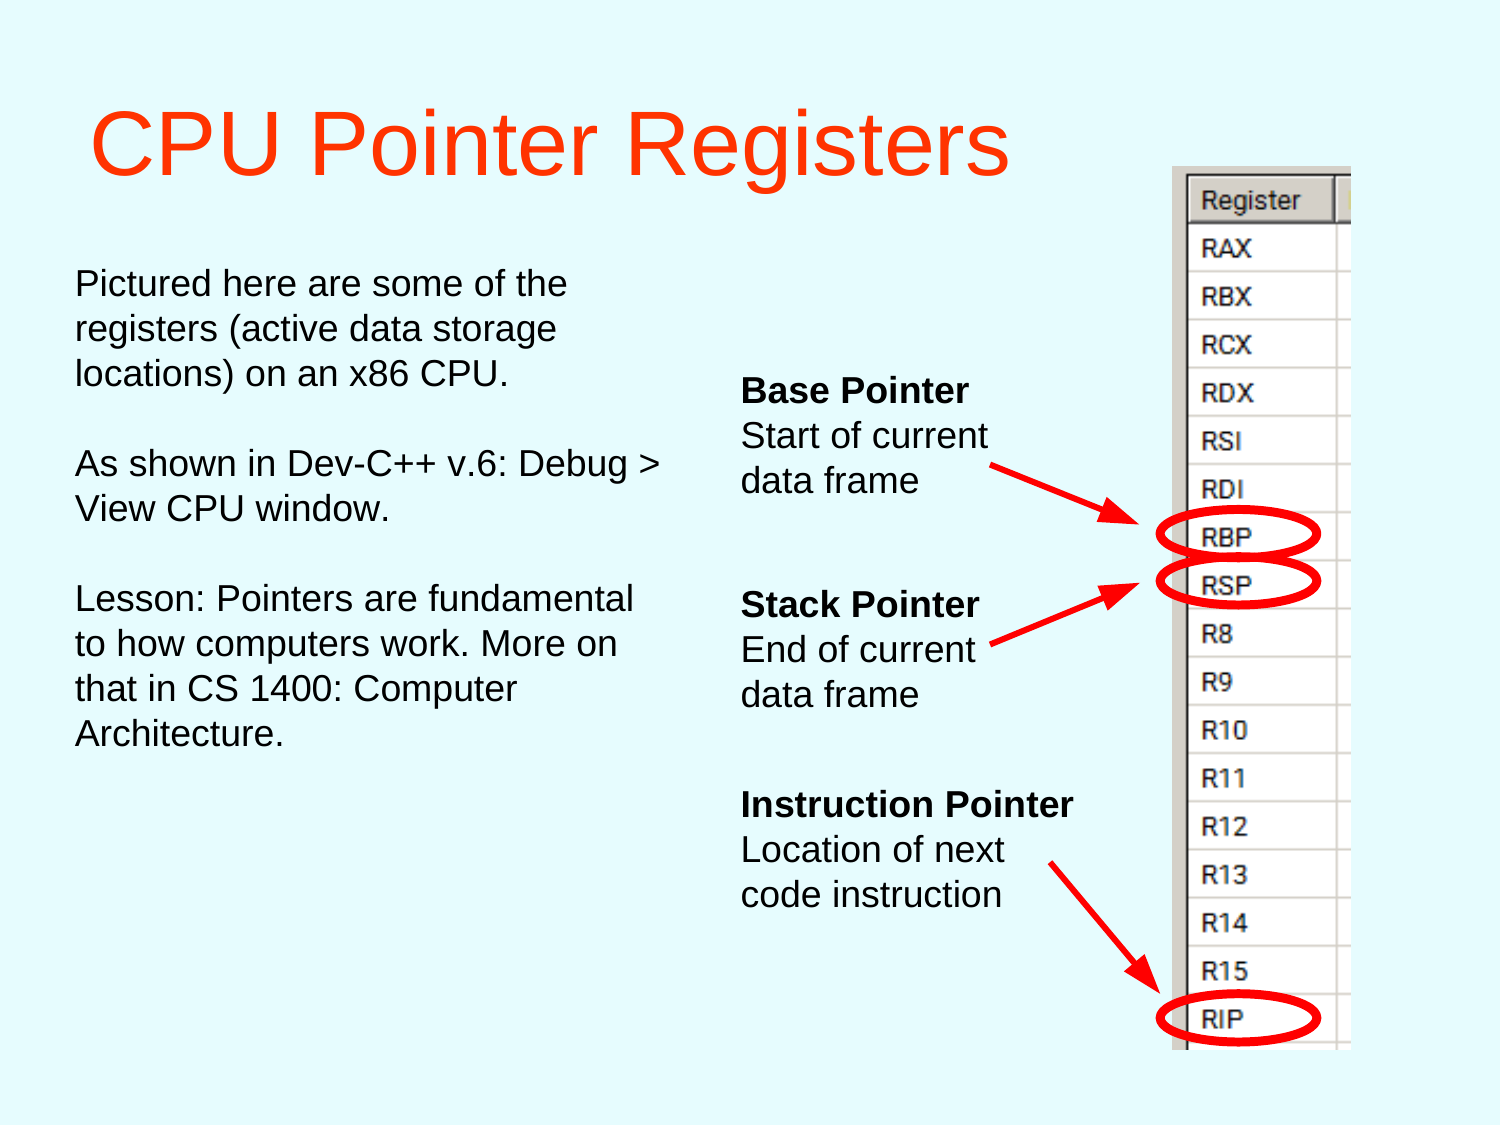

# CPU Pointer Registers
Pictured here are some of the registers (active data storage locations) on an x86 CPU.
As shown in Dev-C++ v.6: Debug > View CPU window.
Lesson: Pointers are fundamental to how computers work. More on that in CS 1400: Computer Architecture.
Base Pointer Start of current data frame
Stack Pointer End of current data frame
Instruction Pointer Location of next code instruction